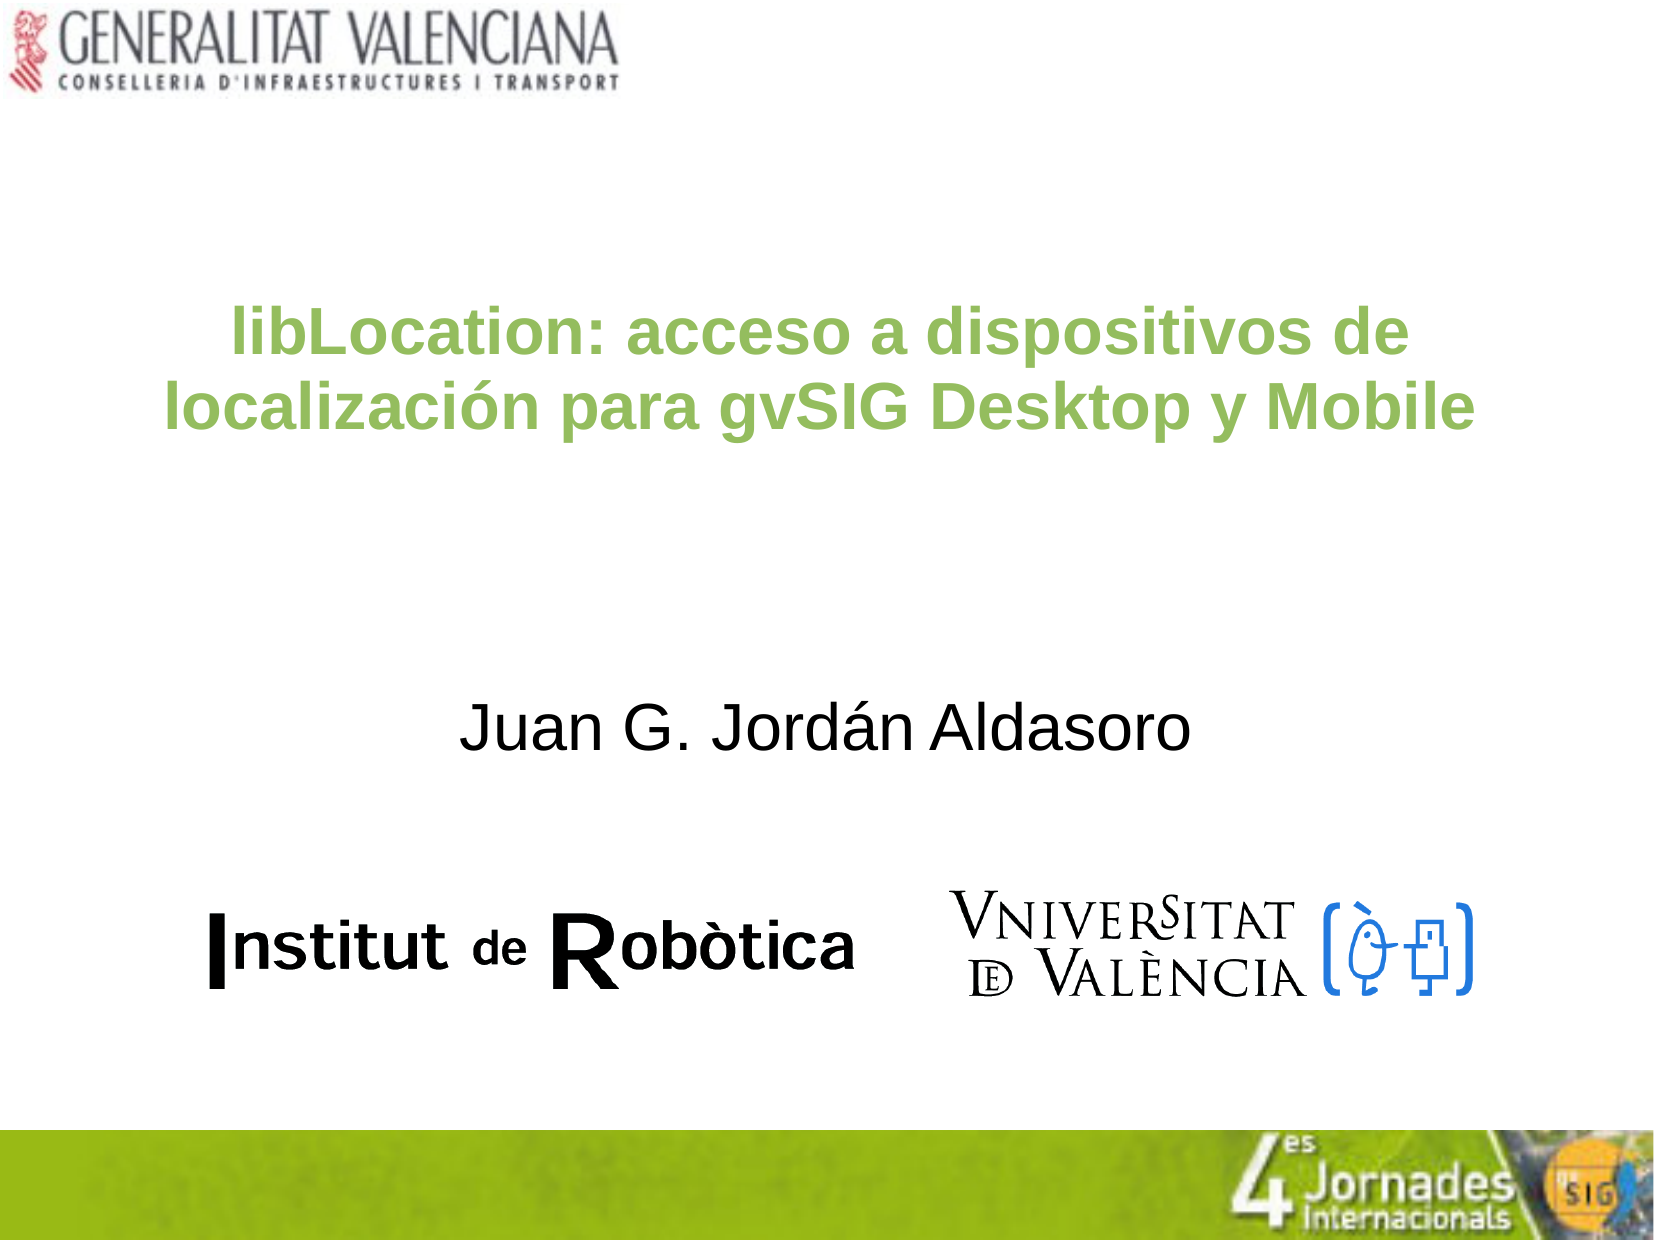

Juan G. Jordán Aldasoro
# libLocation: acceso a dispositivos de localización para gvSIG Desktop y Mobile